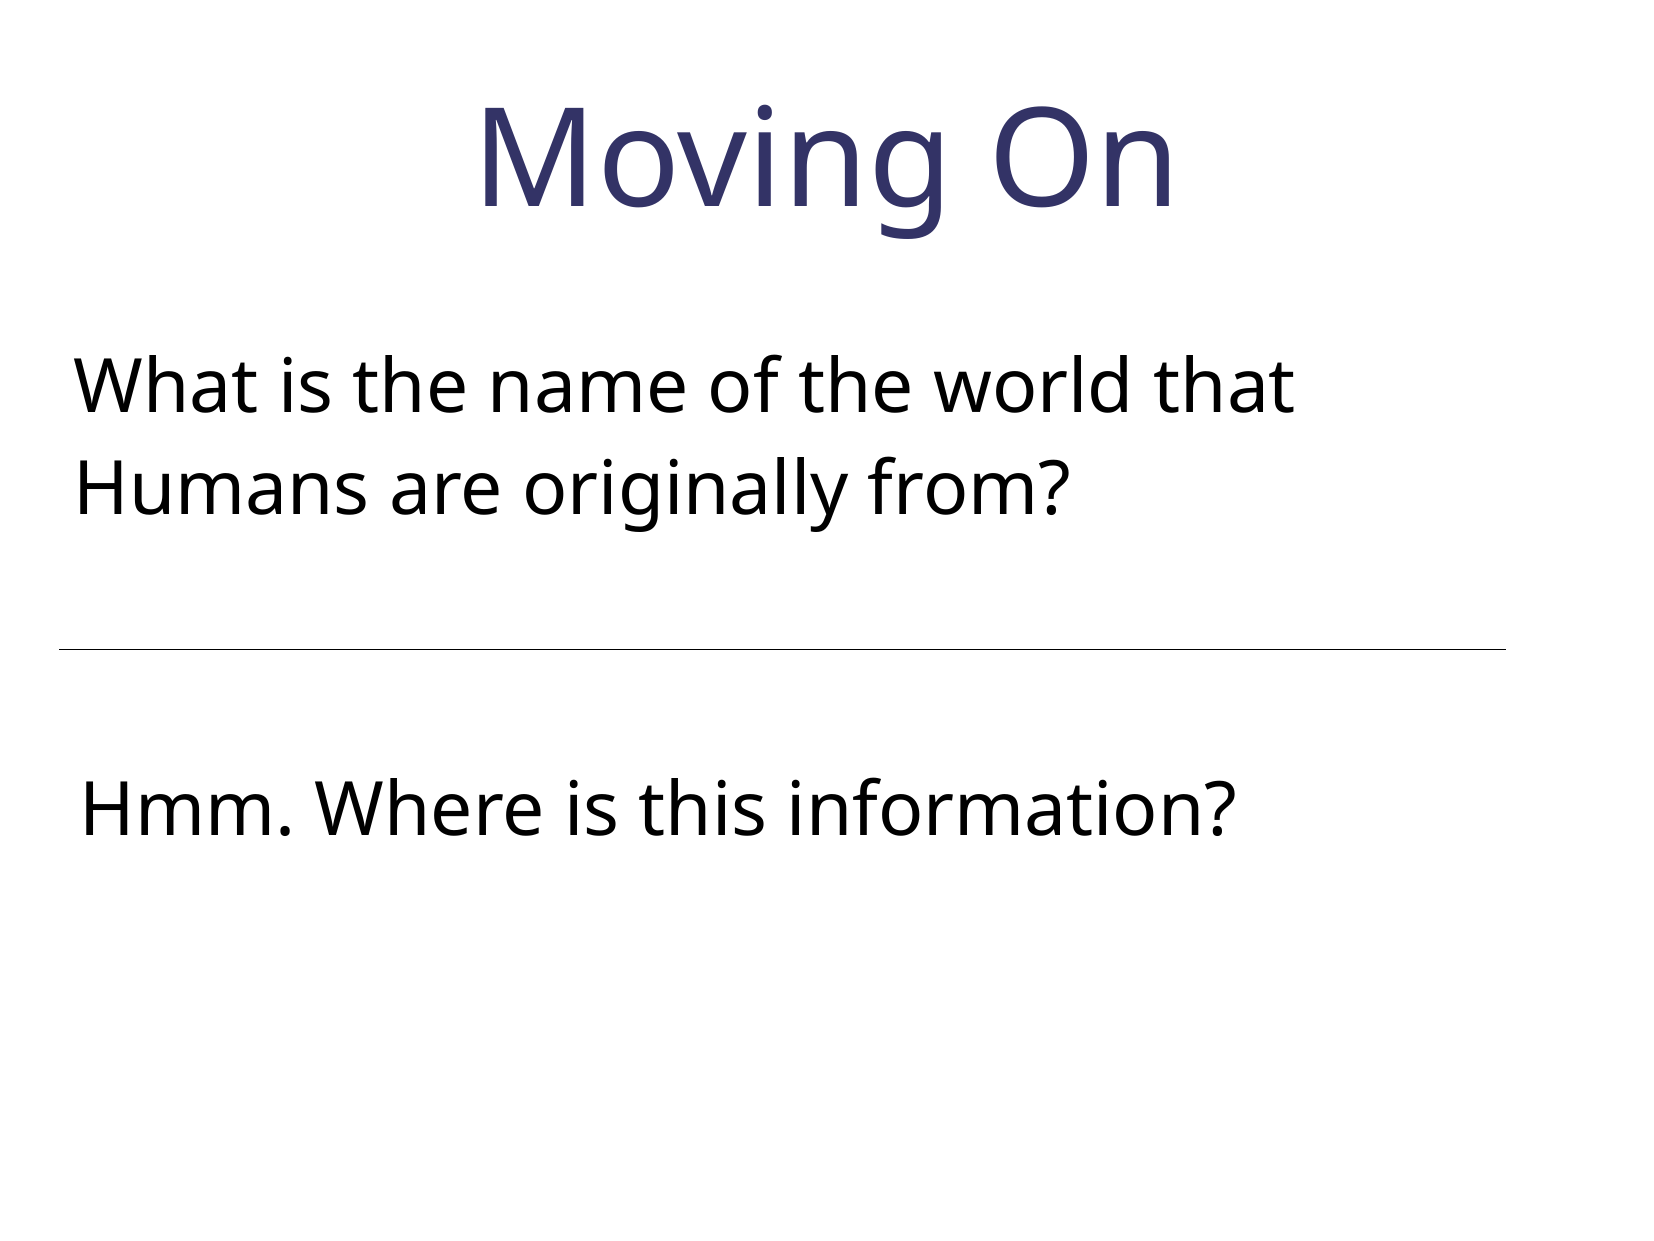

# Moving On
What is the name of the world that
Humans are originally from?
Hmm. Where is this information?